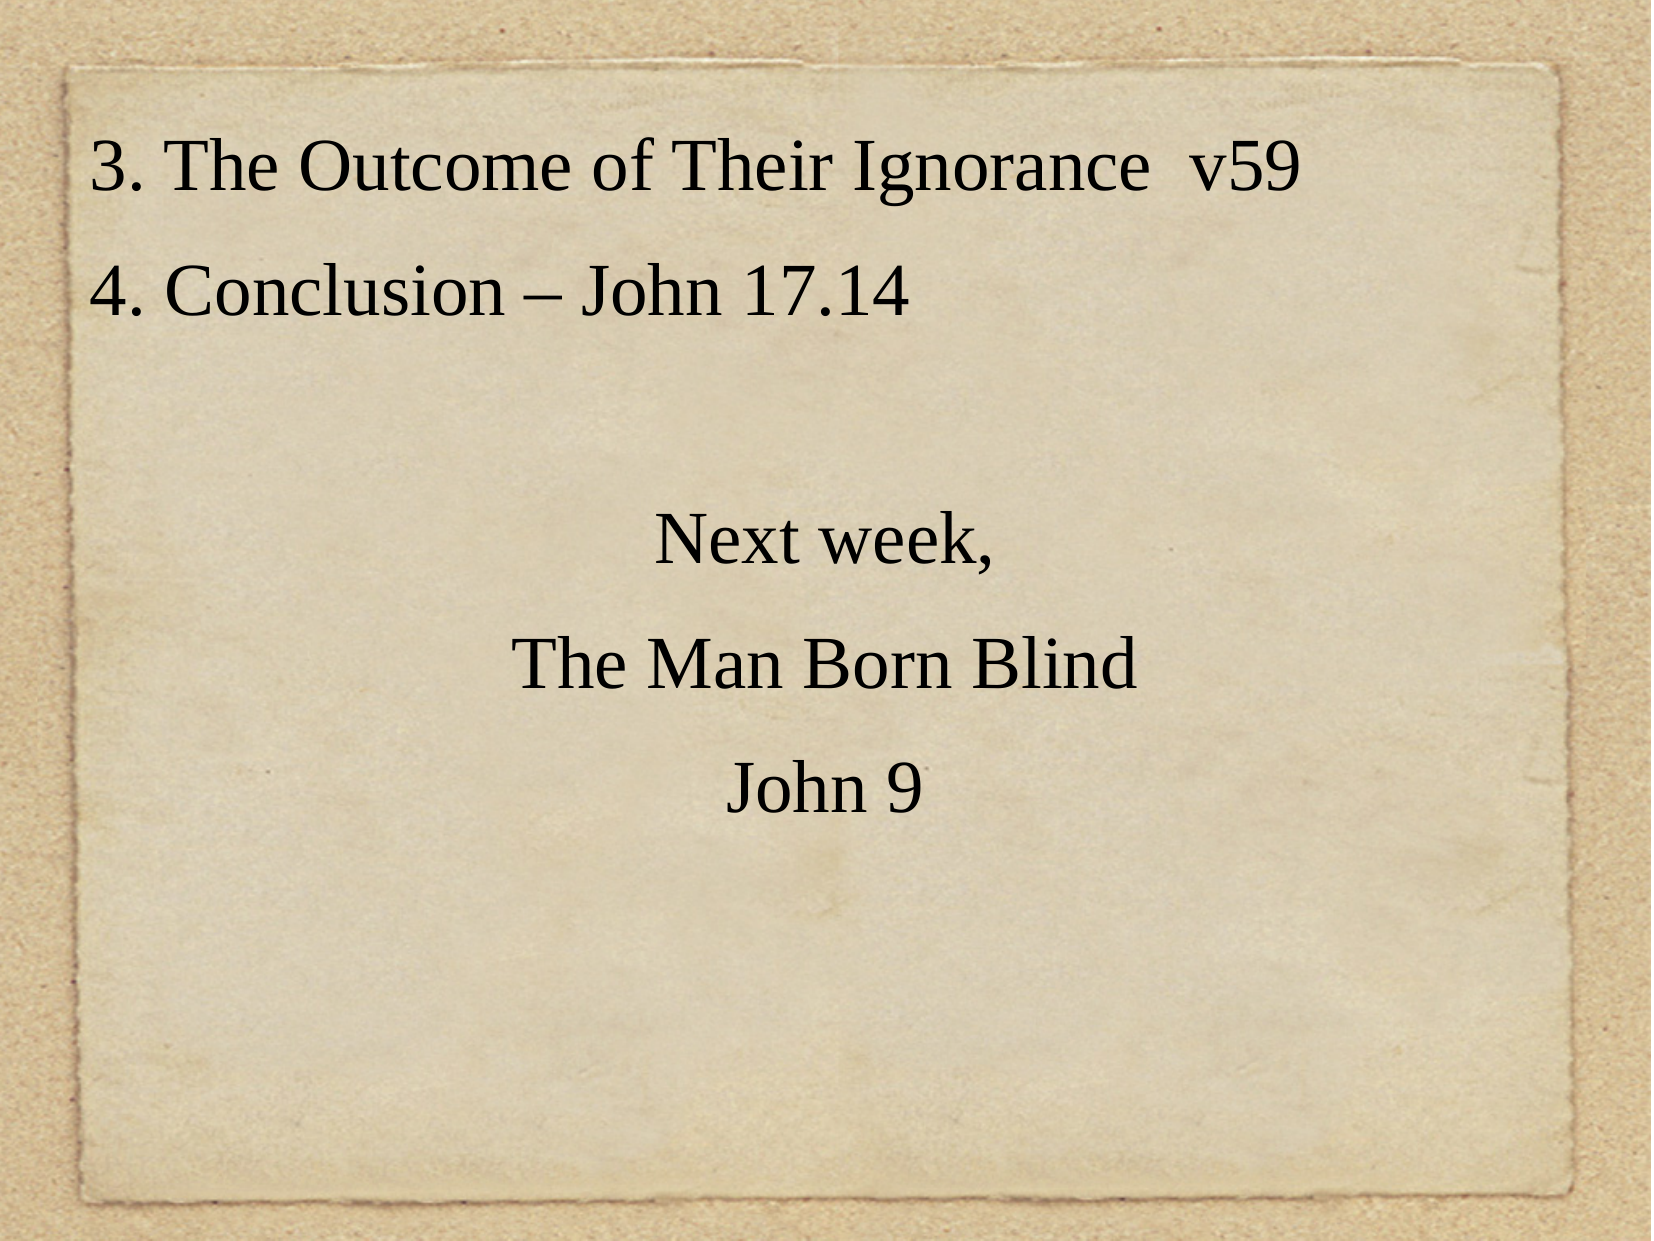

3. The Outcome of Their Ignorance v59
4. Conclusion – John 17.14
Next week,
The Man Born Blind
John 9